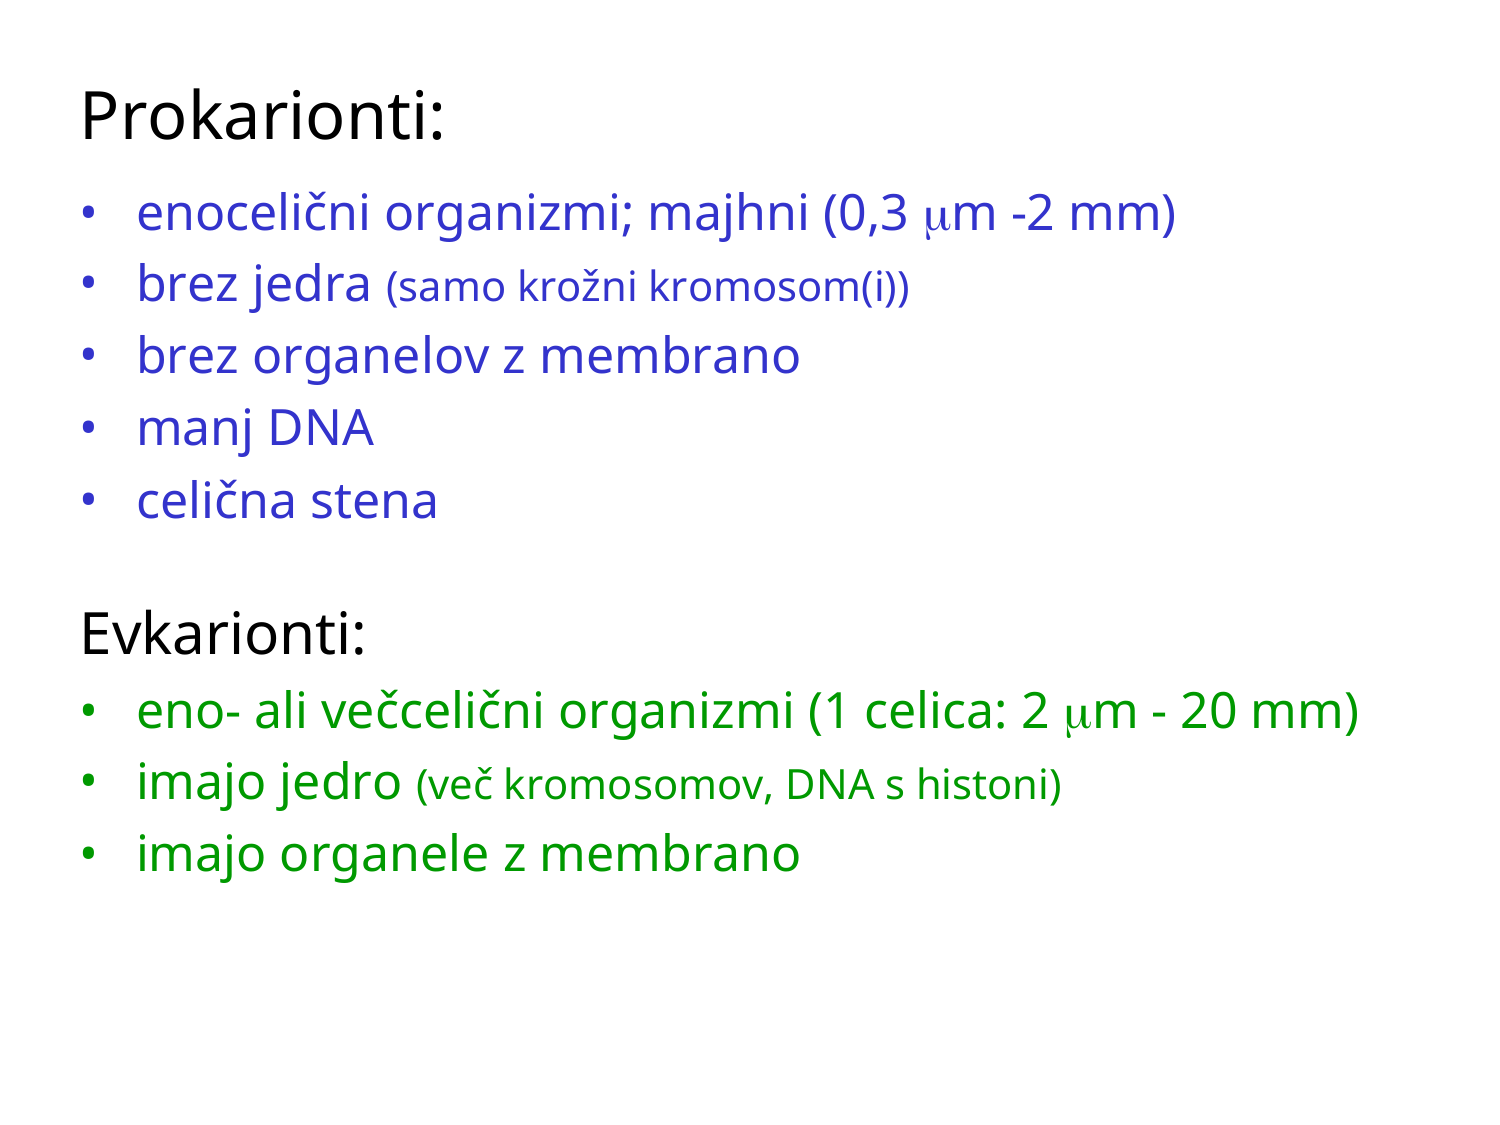

# Prokarionti:
enocelični organizmi; majhni (0,3 m -2 mm)
brez jedra (samo krožni kromosom(i))
brez organelov z membrano
manj DNA
celična stena
Evkarionti:
eno- ali večcelični organizmi (1 celica: 2 m - 20 mm)
imajo jedro (več kromosomov, DNA s histoni)
imajo organele z membrano